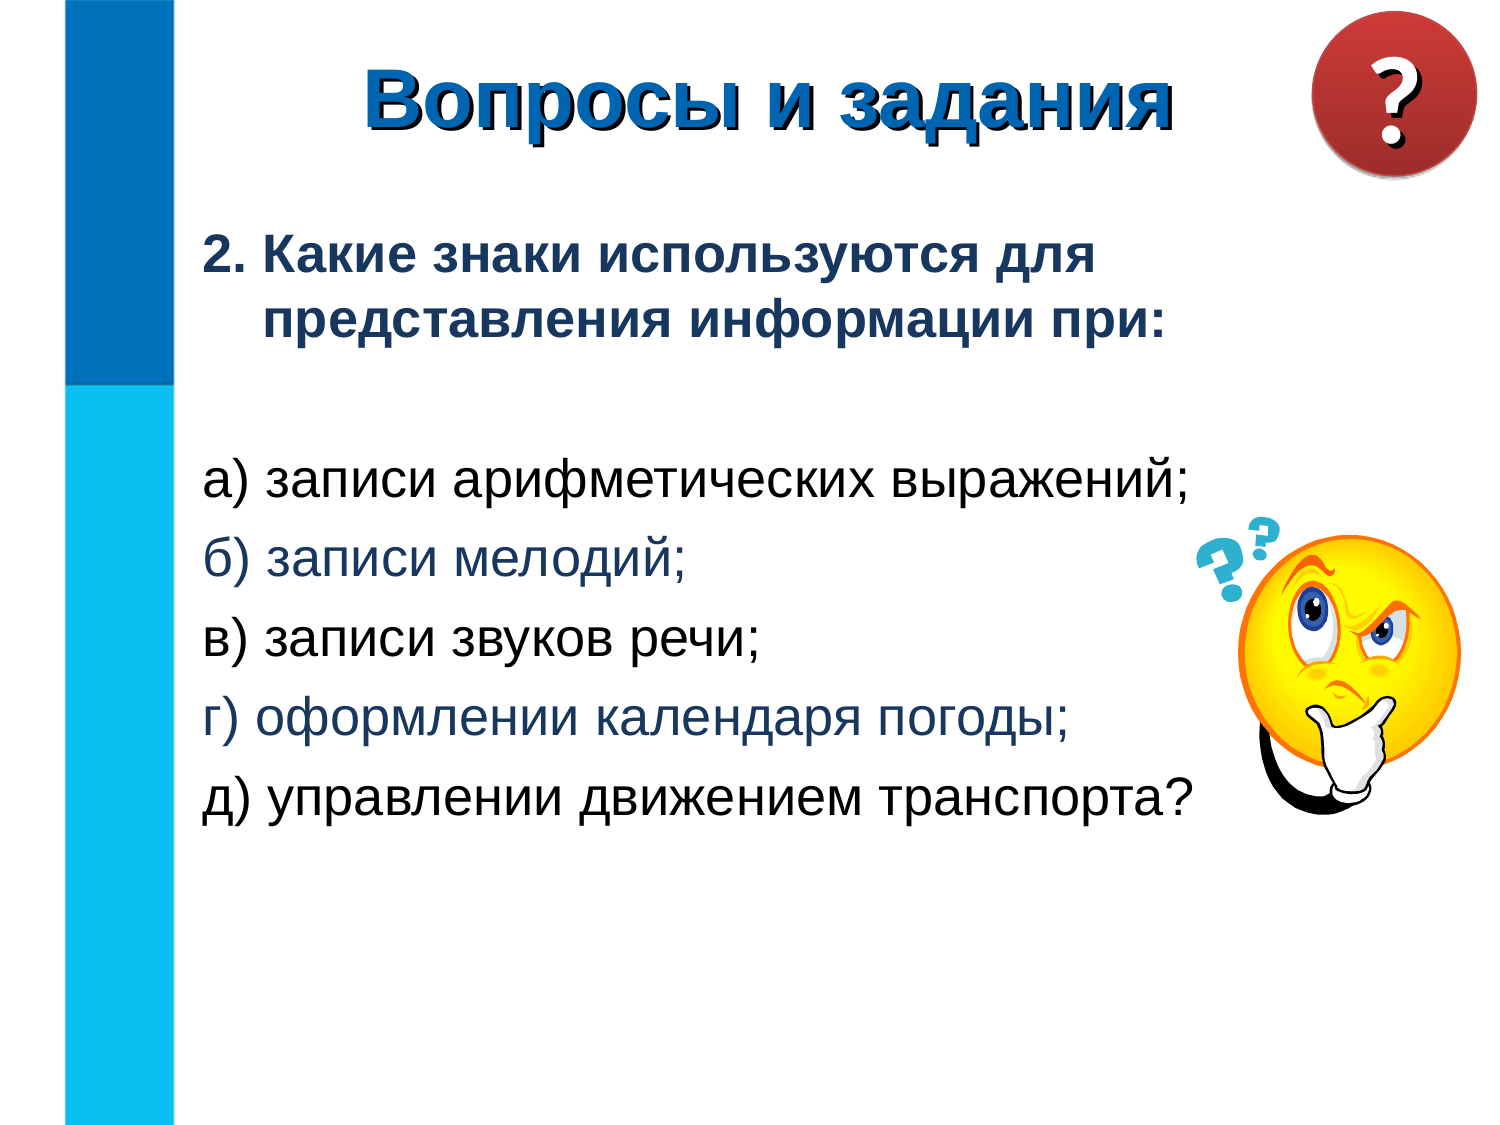

Вопросы и задания
?
# 2. Какие знаки используются для представления информации при:
а) записи арифметических выражений;
б) записи мелодий;
в) записи звуков речи;
г) оформлении календаря погоды;
д) управлении движением транспорта?